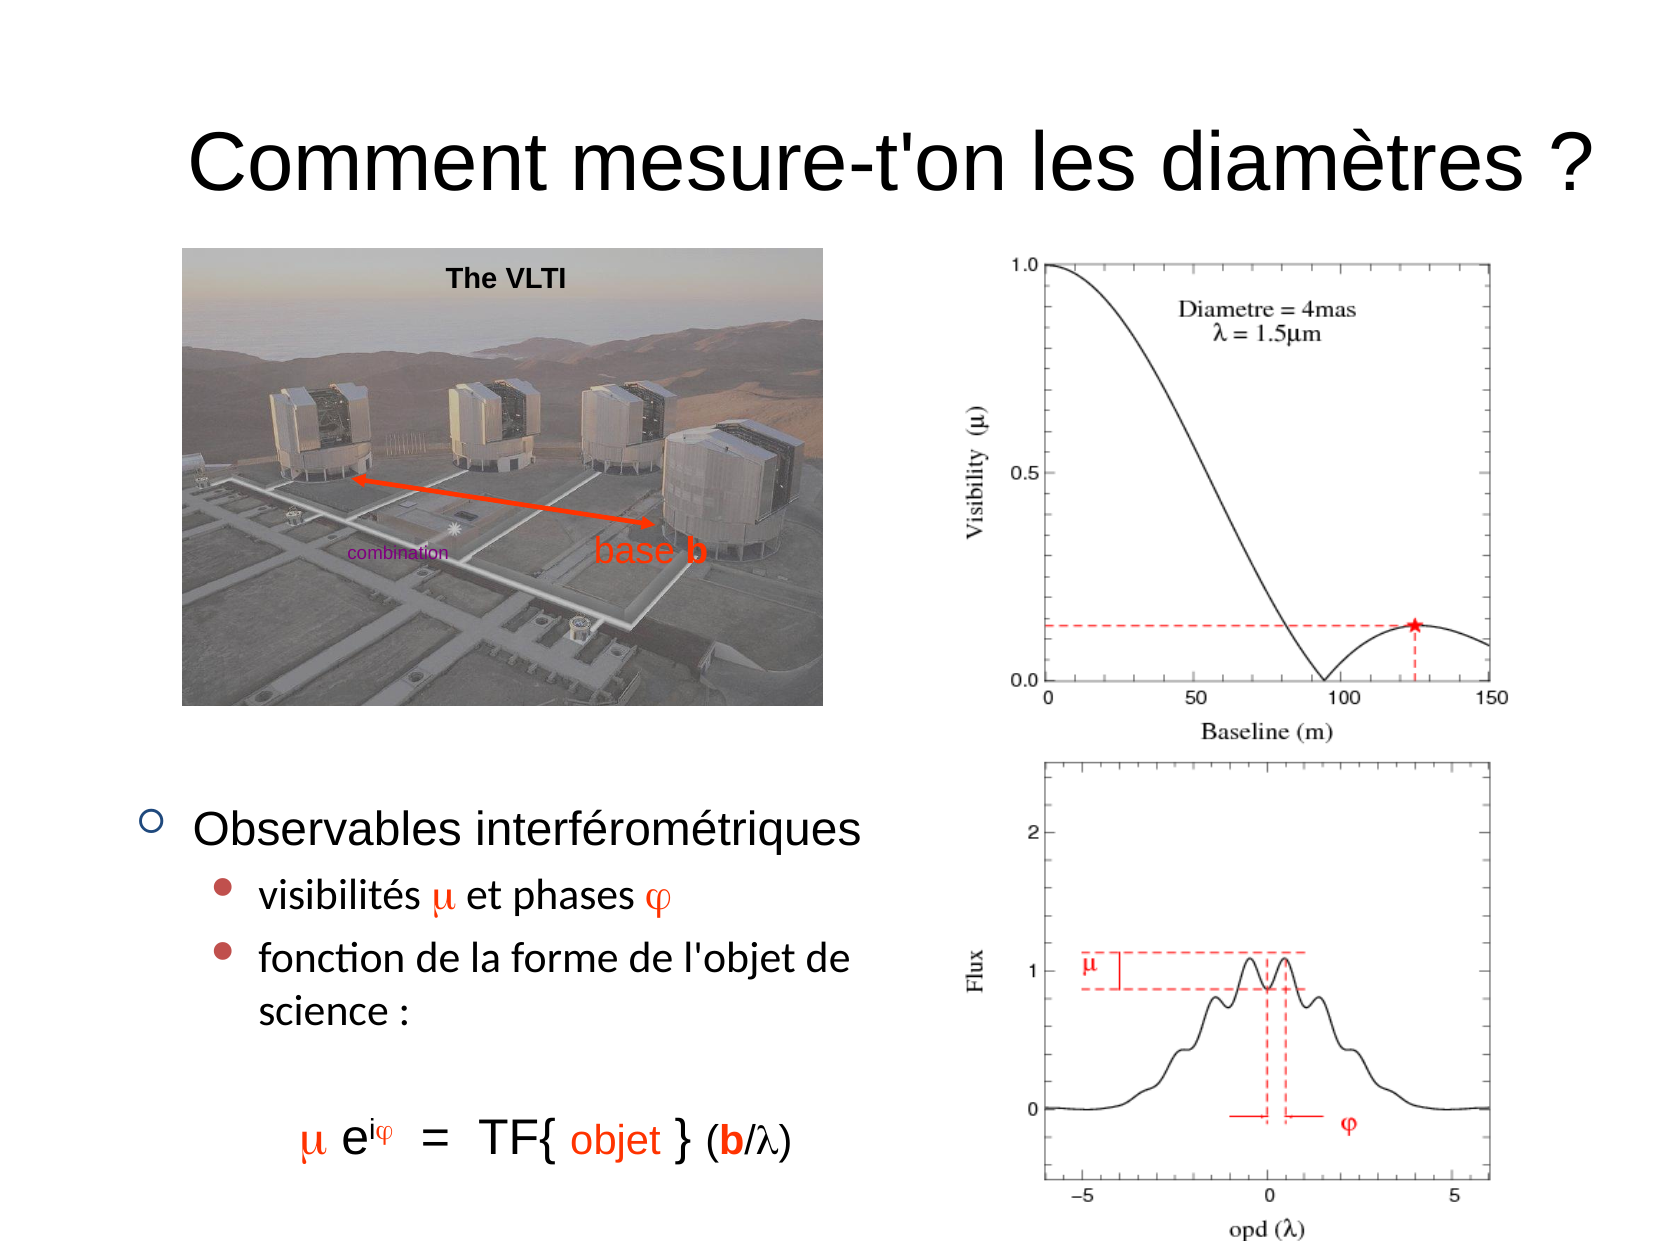

# Comment mesure-t'on les diamètres ?
The VLTI
base
The VLTI
base
The VLTI
base b
combination
Observables interférométriques
visibilités  et phases 
fonction de la forme de l'objet de science :
 ei = TF{ objet } (b/)